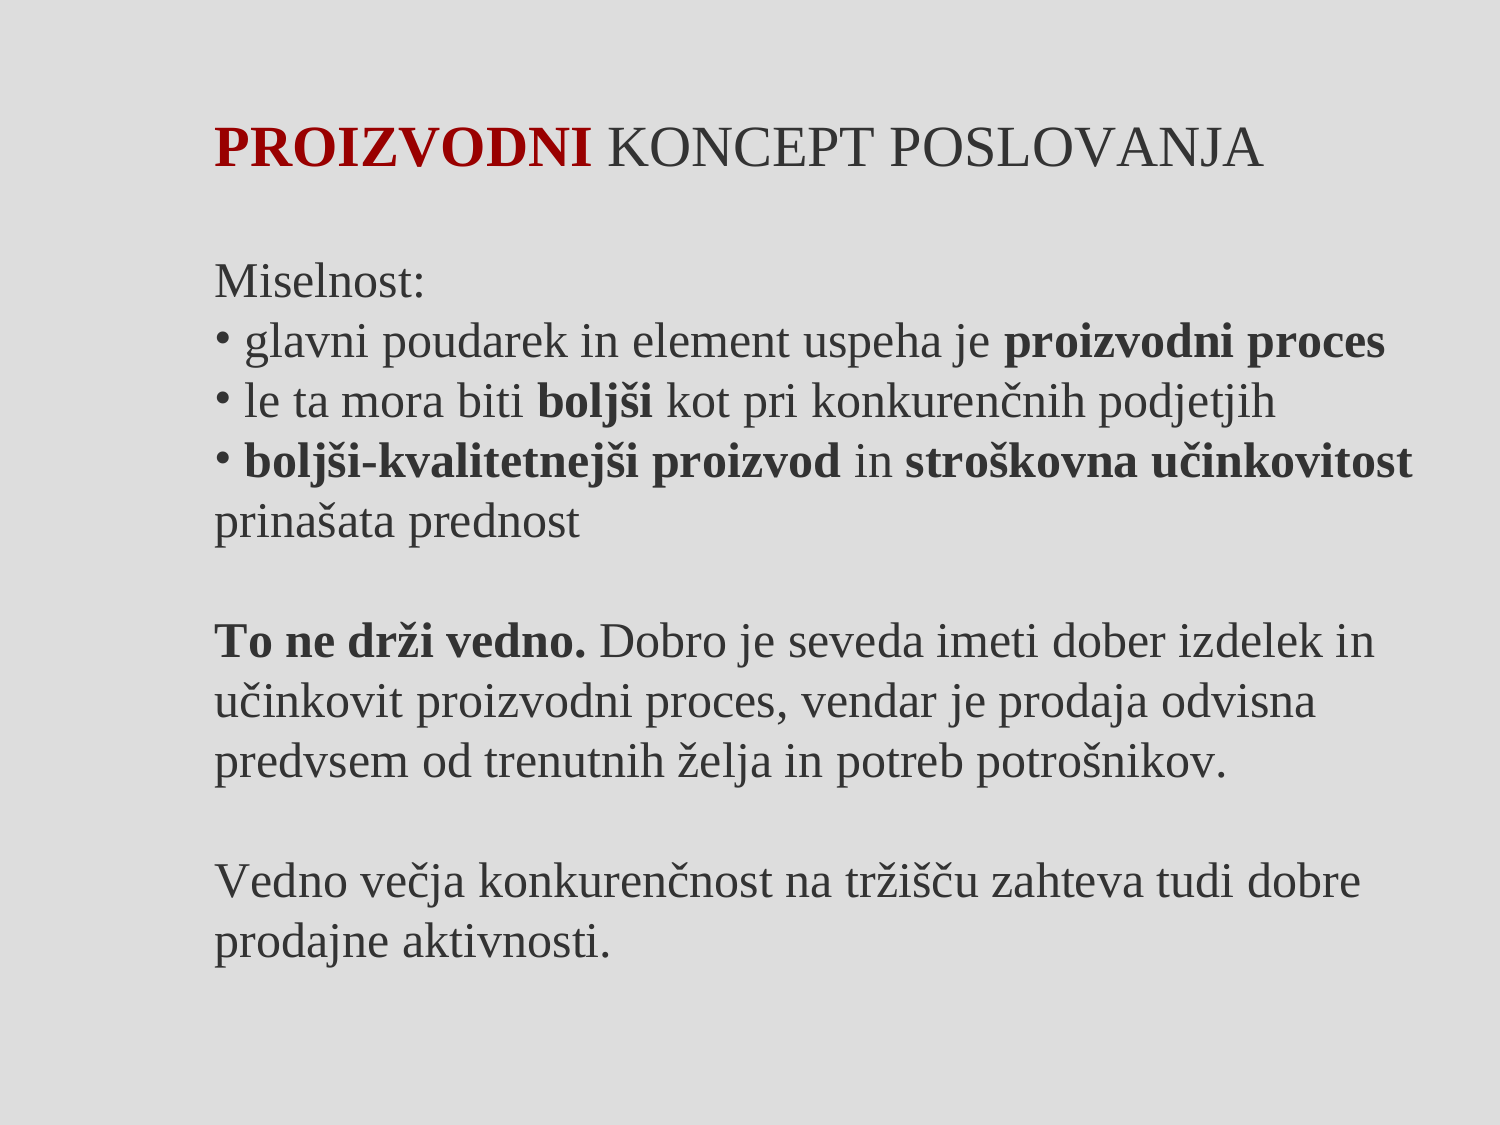

PROIZVODNI KONCEPT POSLOVANJA
Miselnost:
 glavni poudarek in element uspeha je proizvodni proces
 le ta mora biti boljši kot pri konkurenčnih podjetjih
 boljši-kvalitetnejši proizvod in stroškovna učinkovitost prinašata prednost
To ne drži vedno. Dobro je seveda imeti dober izdelek in učinkovit proizvodni proces, vendar je prodaja odvisna predvsem od trenutnih želja in potreb potrošnikov.
Vedno večja konkurenčnost na tržišču zahteva tudi dobre prodajne aktivnosti.